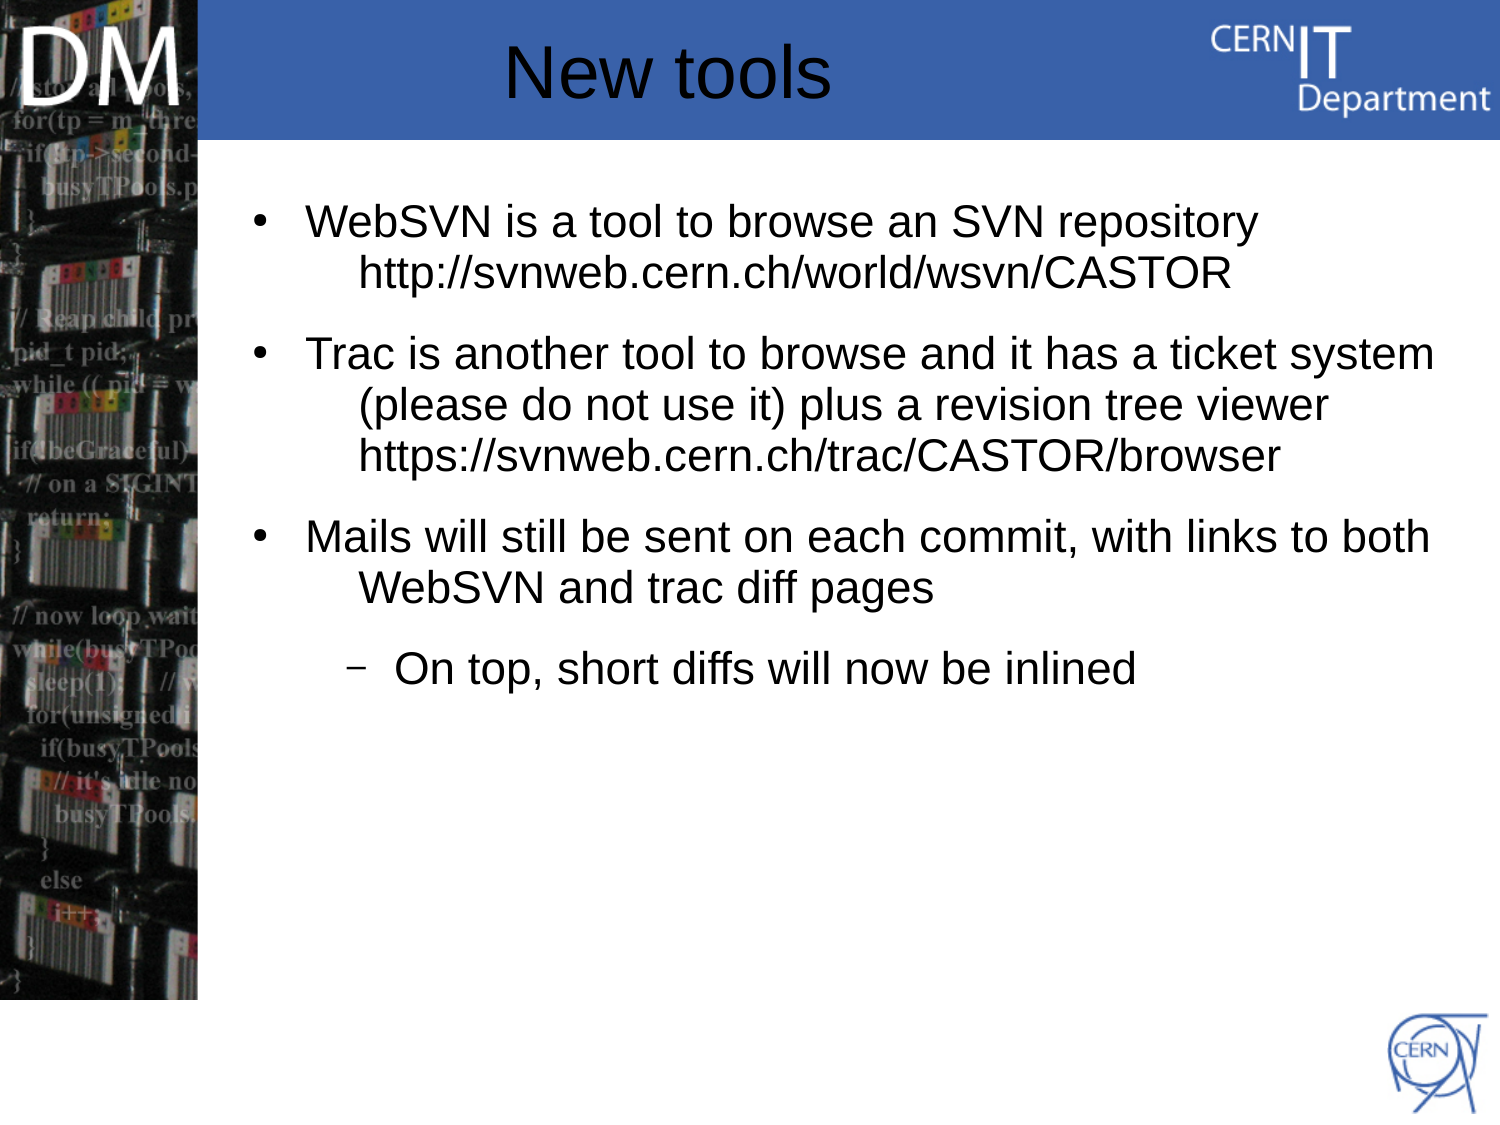

# New tools
WebSVN is a tool to browse an SVN repositoryhttp://svnweb.cern.ch/world/wsvn/CASTOR
Trac is another tool to browse and it has a ticket system (please do not use it) plus a revision tree viewer https://svnweb.cern.ch/trac/CASTOR/browser
Mails will still be sent on each commit, with links to both WebSVN and trac diff pages
On top, short diffs will now be inlined